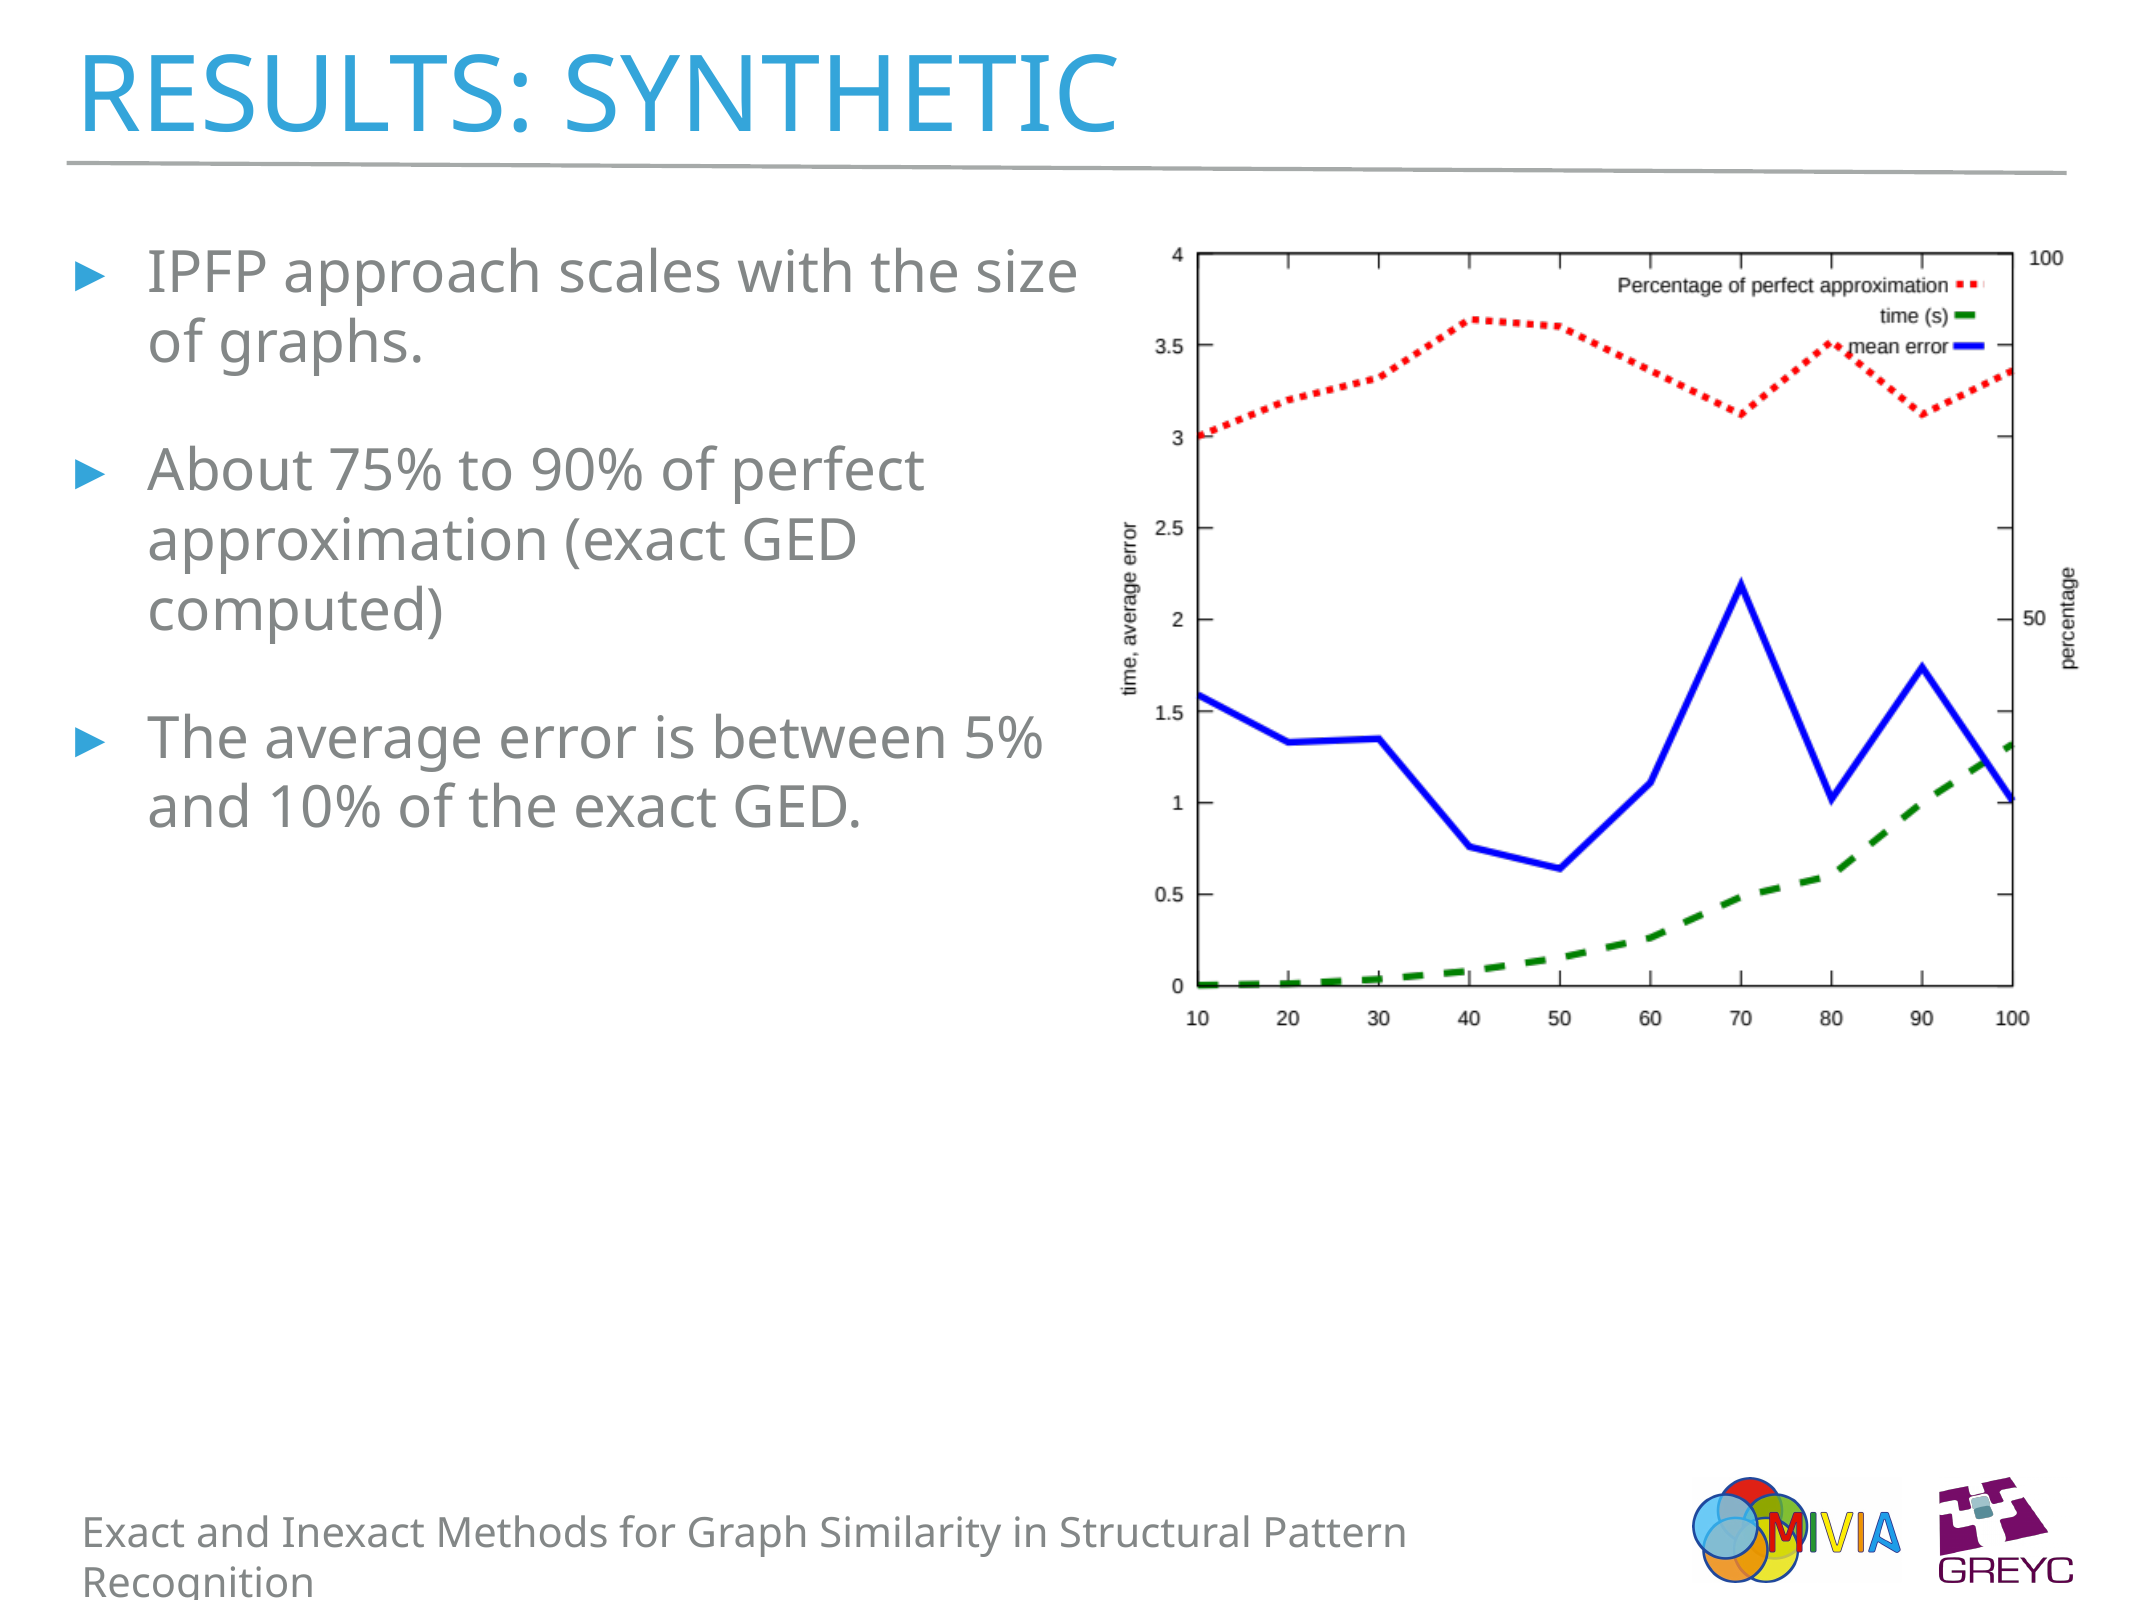

RESULTS: Synthetic
# IPFP approach scales with the size of graphs.
About 75% to 90% of perfect approximation (exact GED computed)
The average error is between 5% and 10% of the exact GED.